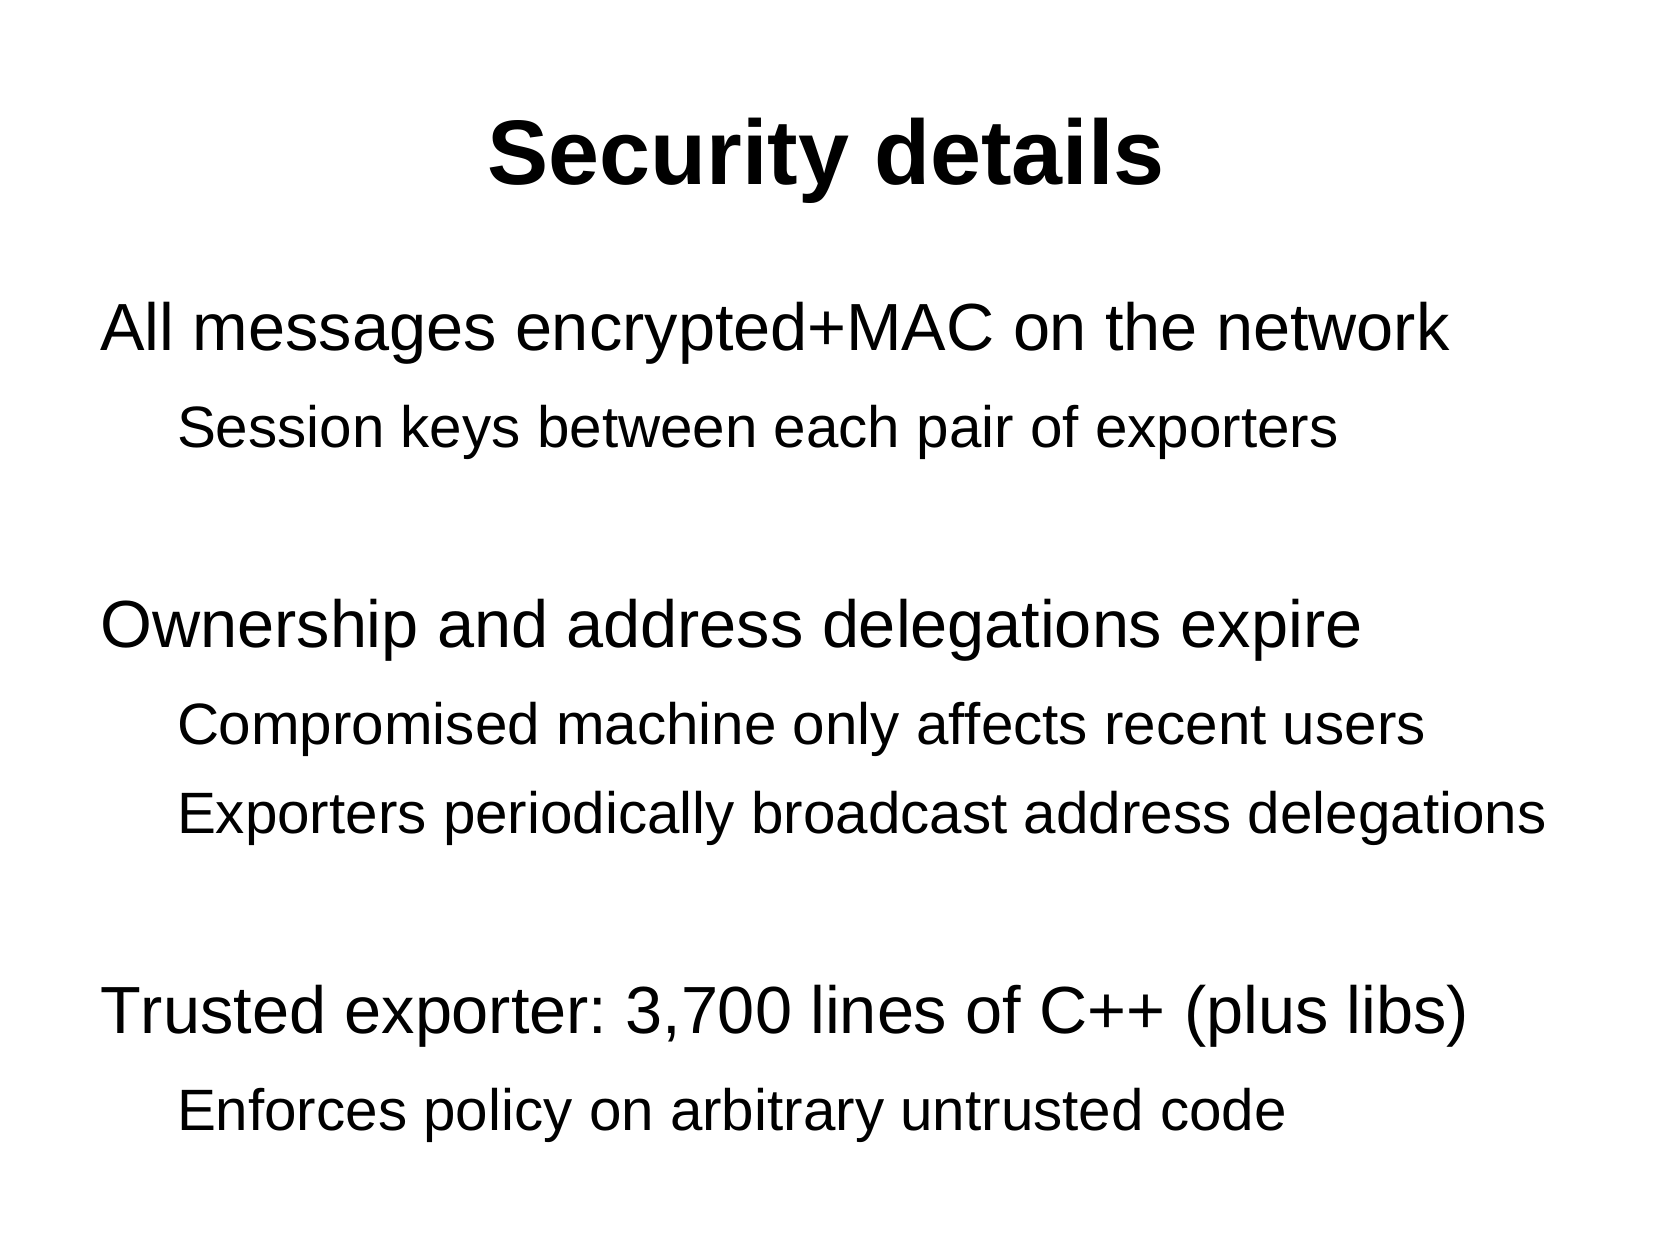

# Security details
All messages encrypted+MAC on the network
Session keys between each pair of exporters
Ownership and address delegations expire
Compromised machine only affects recent users
Exporters periodically broadcast address delegations
Trusted exporter: 3,700 lines of C++ (plus libs)
Enforces policy on arbitrary untrusted code